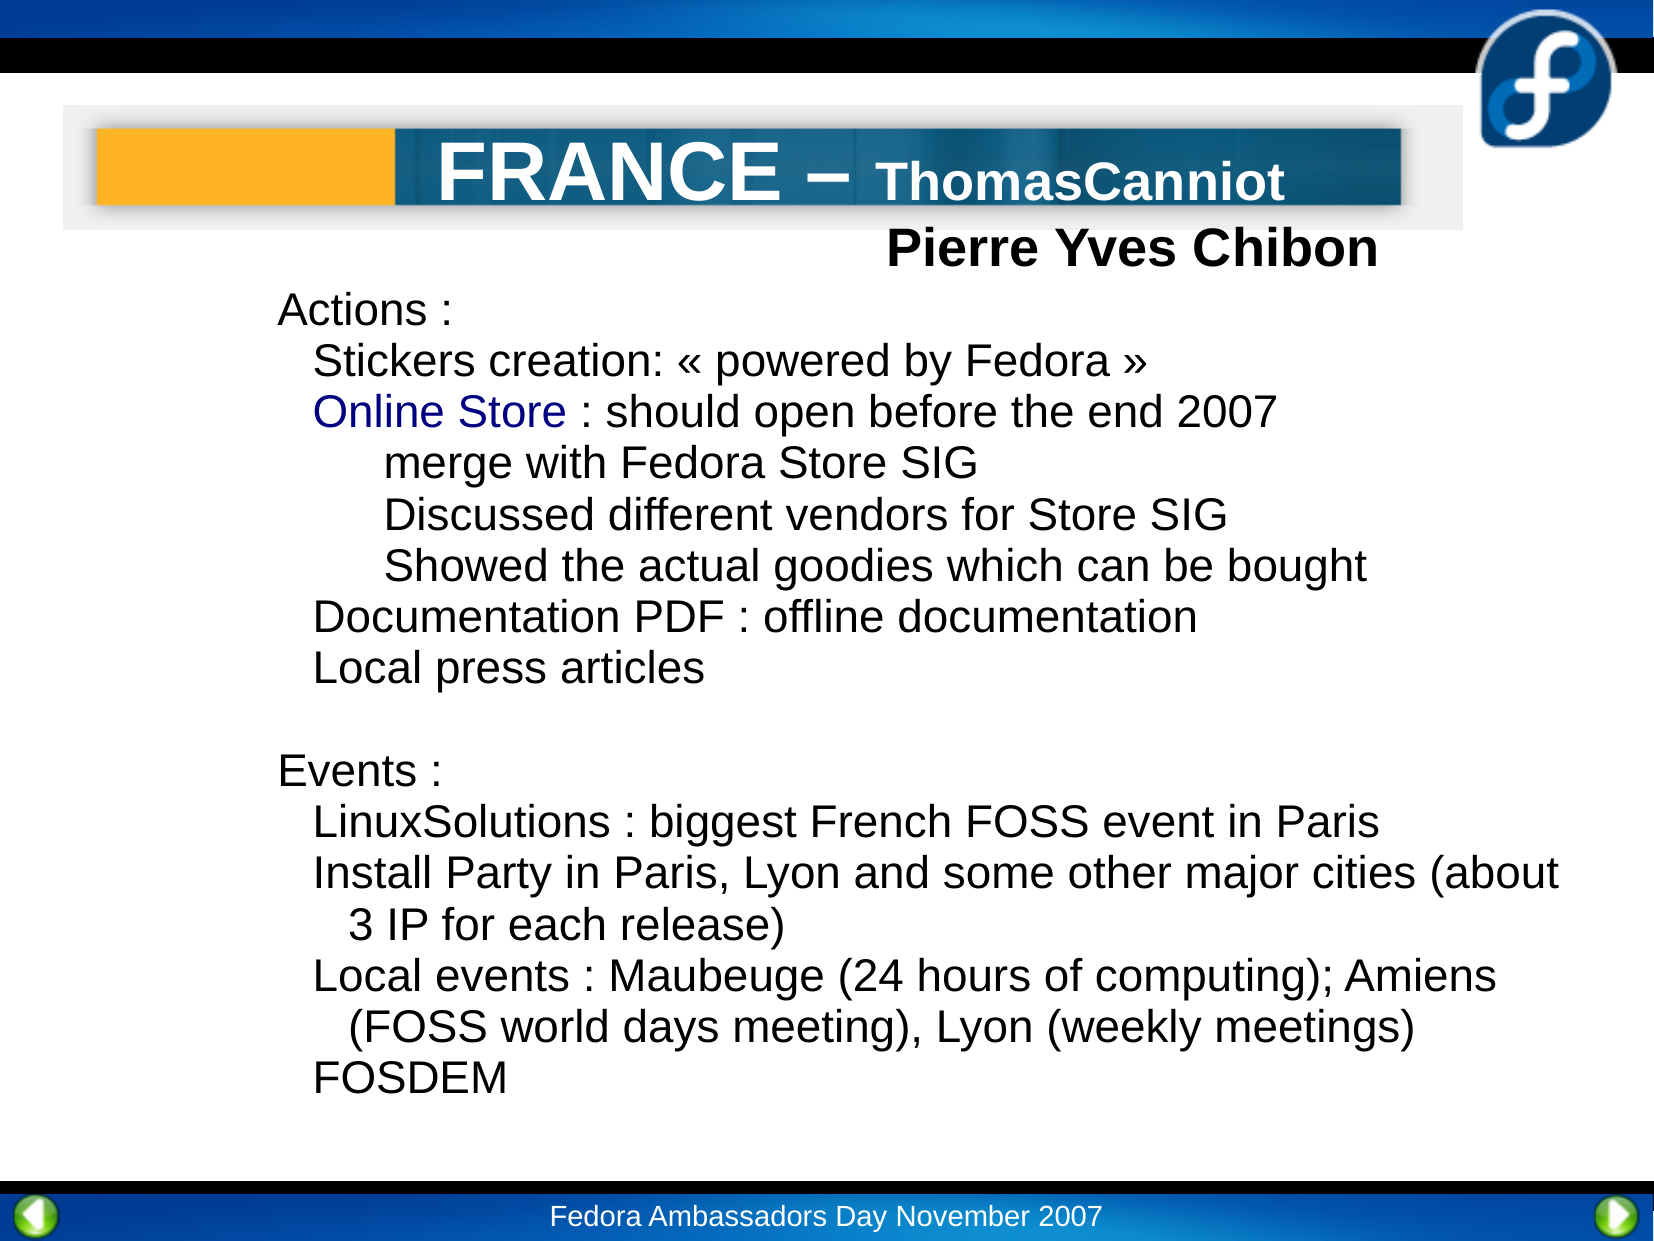

FRANCE – ThomasCanniot
						Pierre Yves Chibon
Actions :
Stickers creation: « powered by Fedora »
Online Store : should open before the end 2007
merge with Fedora Store SIG
Discussed different vendors for Store SIG
Showed the actual goodies which can be bought
Documentation PDF : offline documentation
Local press articles
Events :
LinuxSolutions : biggest French FOSS event in Paris
Install Party in Paris, Lyon and some other major cities (about 3 IP for each release)
Local events : Maubeuge (24 hours of computing); Amiens (FOSS world days meeting), Lyon (weekly meetings)
FOSDEM